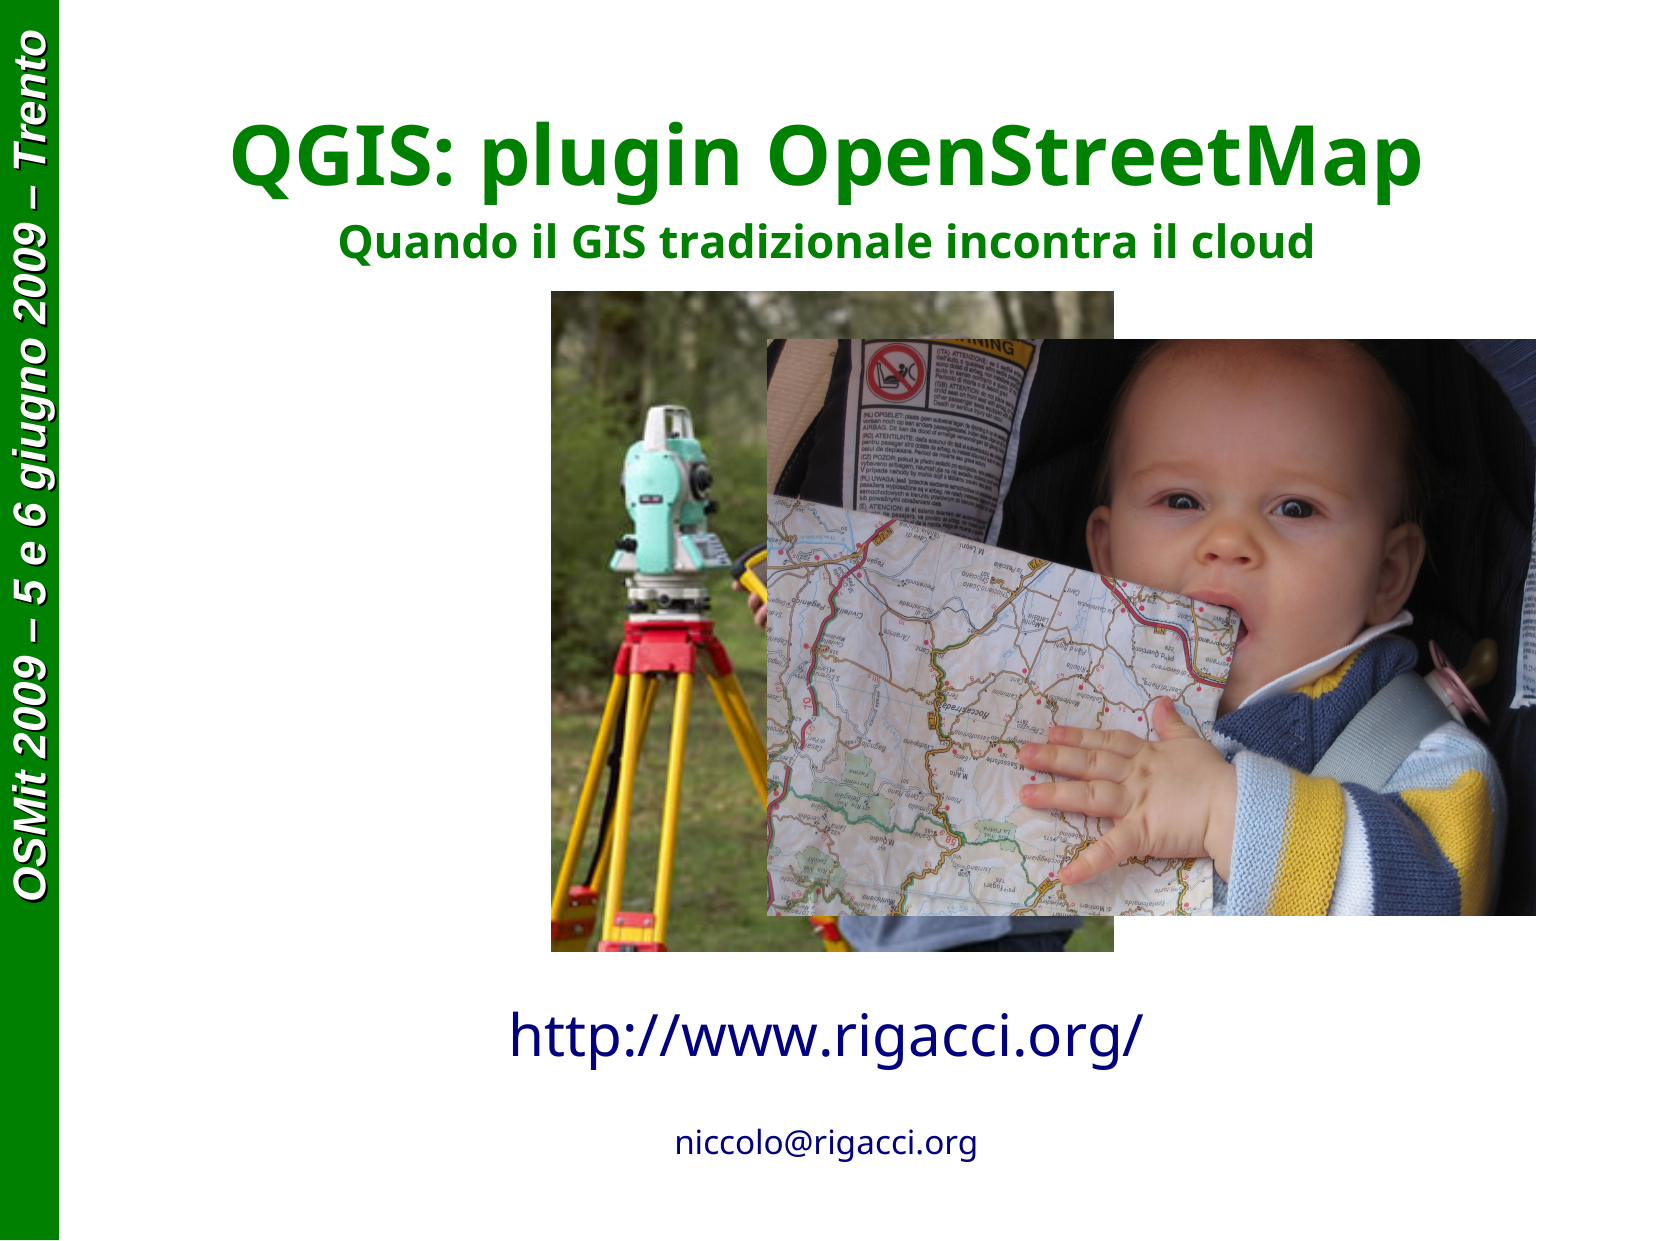

QGIS: plugin OpenStreetMap
Quando il GIS tradizionale incontra il cloud
http://www.rigacci.org/
niccolo@rigacci.org